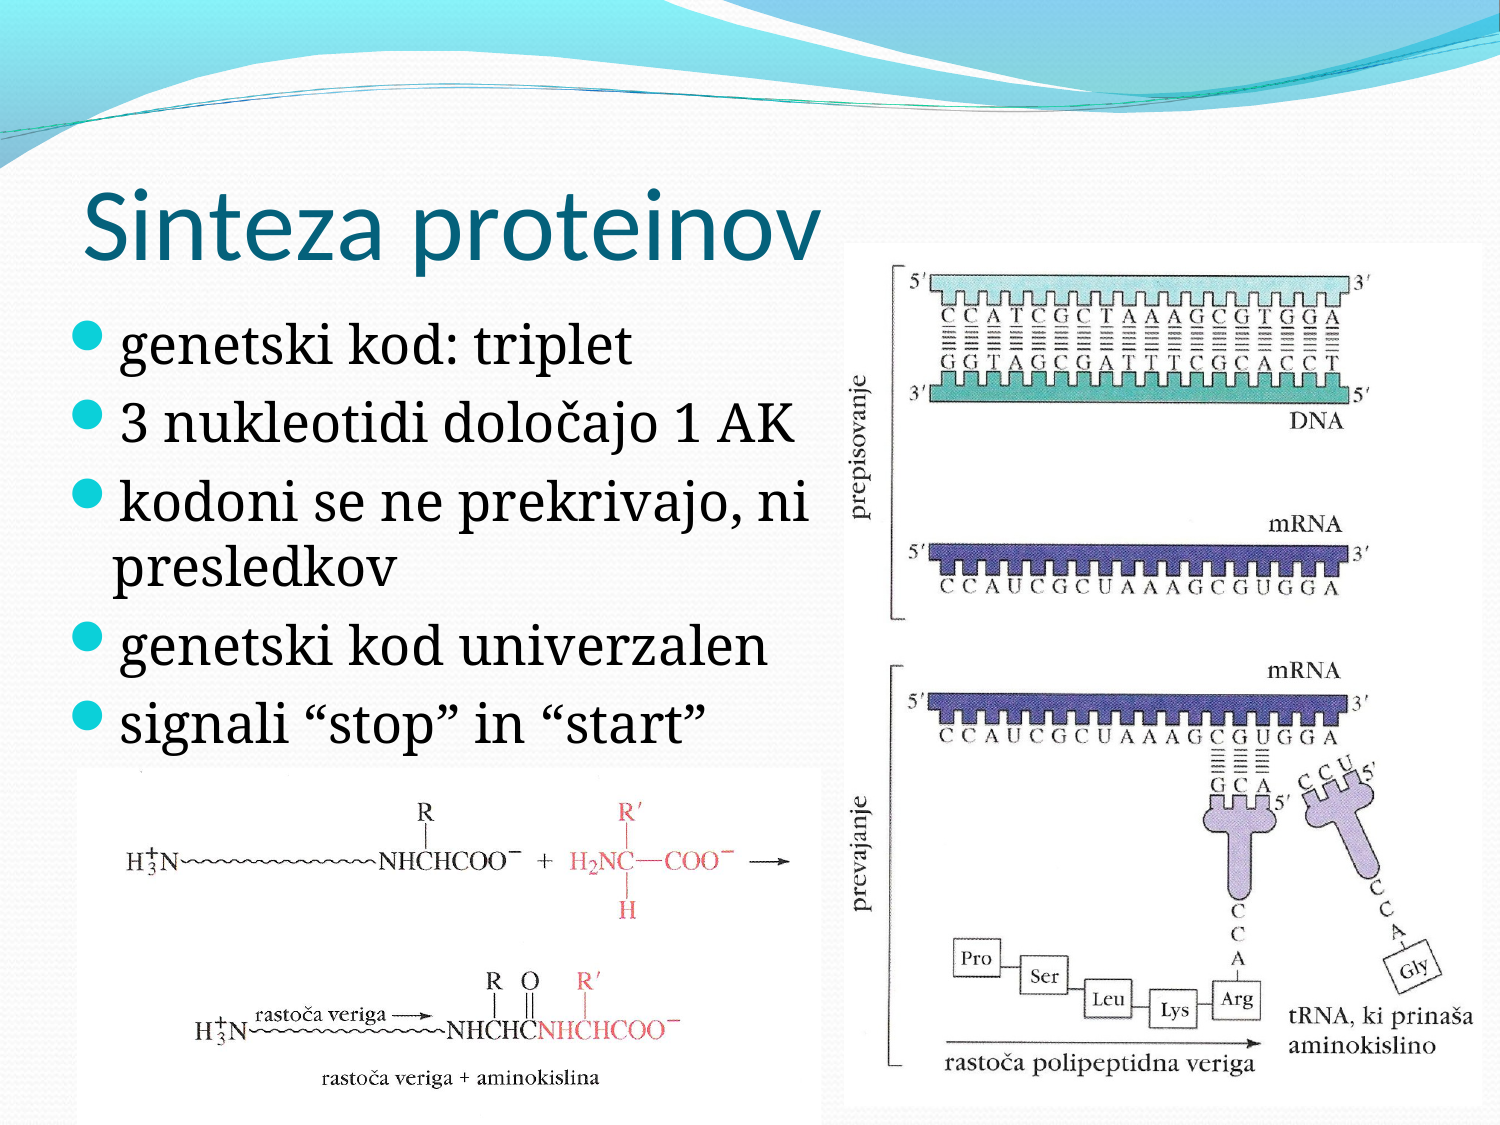

# Sinteza proteinov
genetski kod: triplet
3 nukleotidi določajo 1 AK
kodoni se ne prekrivajo, ni presledkov
genetski kod univerzalen
signali “stop” in “start”